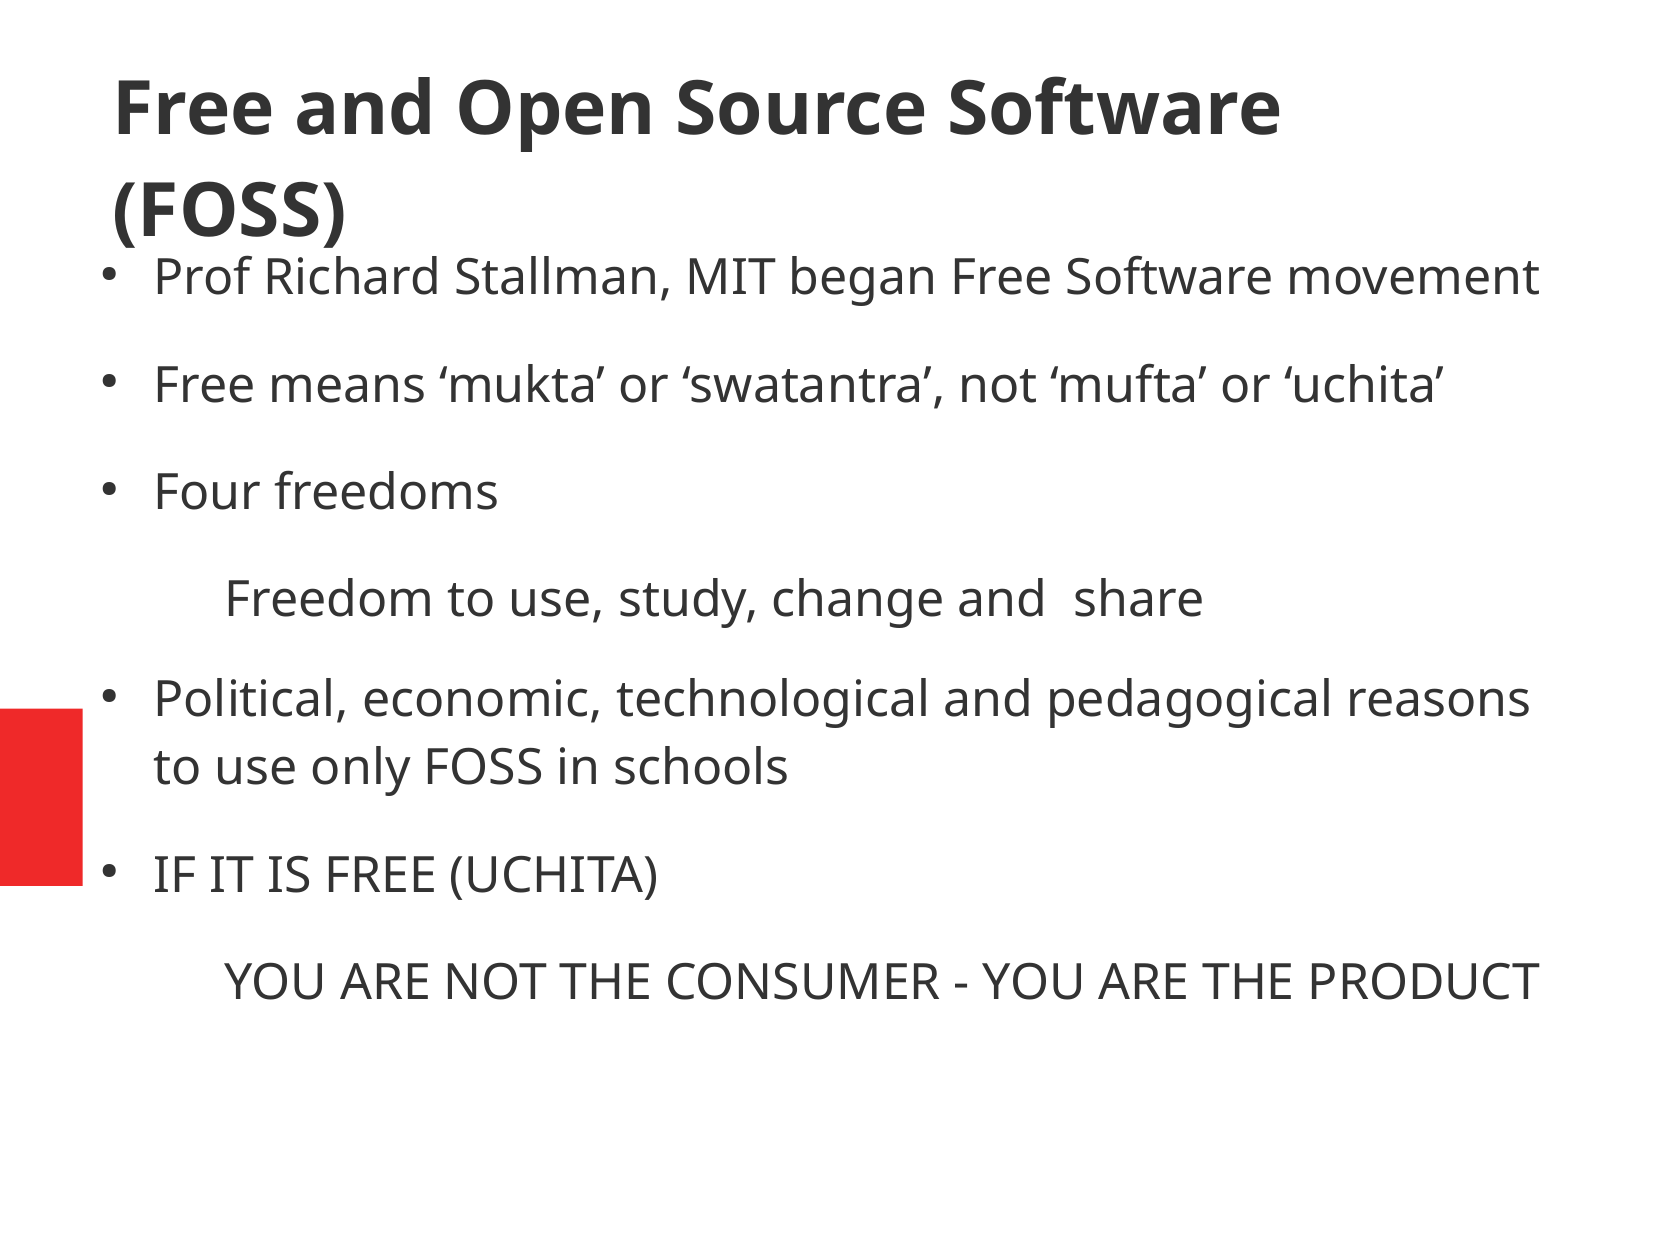

# Free and Open Source Software (FOSS)
Prof Richard Stallman, MIT began Free Software movement
Free means ‘mukta’ or ‘swatantra’, not ‘mufta’ or ‘uchita’
Four freedoms
Freedom to use, study, change and share
Political, economic, technological and pedagogical reasons to use only FOSS in schools
IF IT IS FREE (UCHITA)
YOU ARE NOT THE CONSUMER - YOU ARE THE PRODUCT